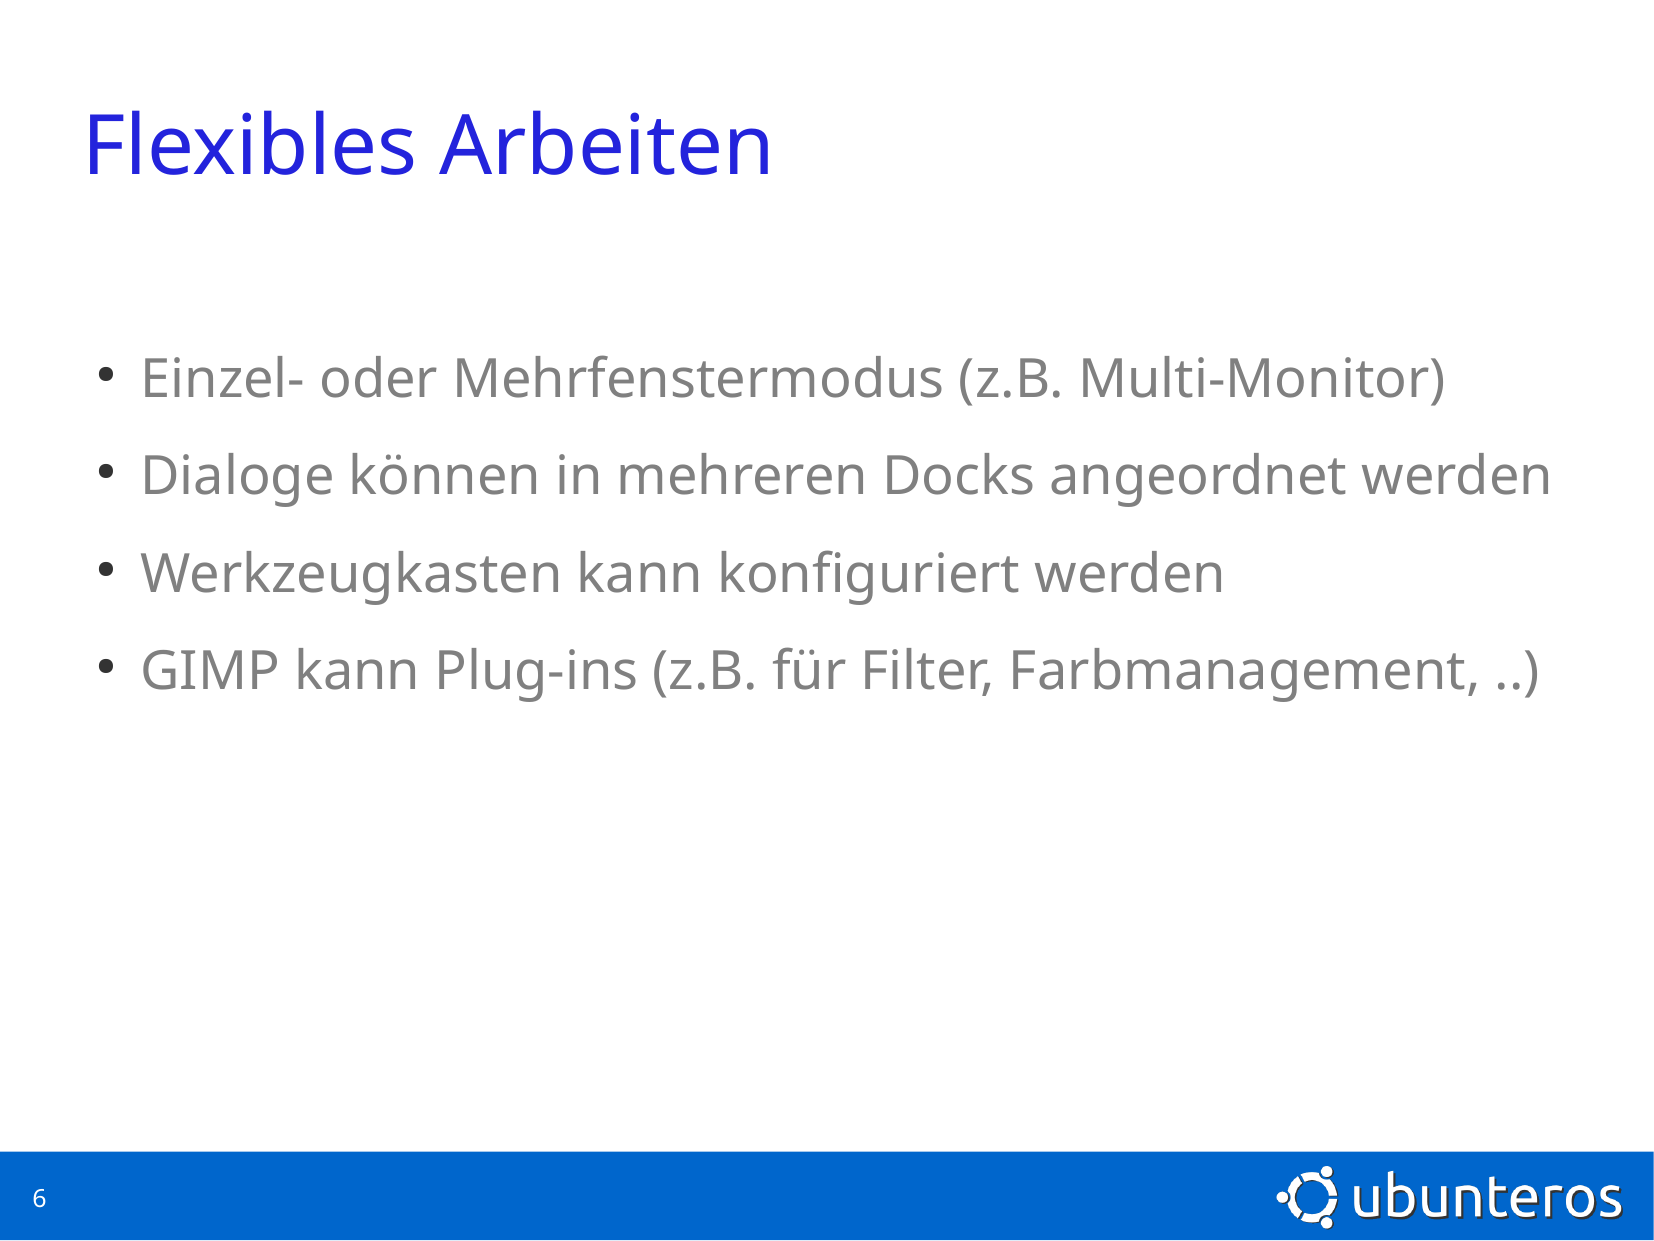

# Flexibles Arbeiten
Einzel- oder Mehrfenstermodus (z.B. Multi-Monitor)
Dialoge können in mehreren Docks angeordnet werden
Werkzeugkasten kann konfiguriert werden
GIMP kann Plug-ins (z.B. für Filter, Farbmanagement, ..)